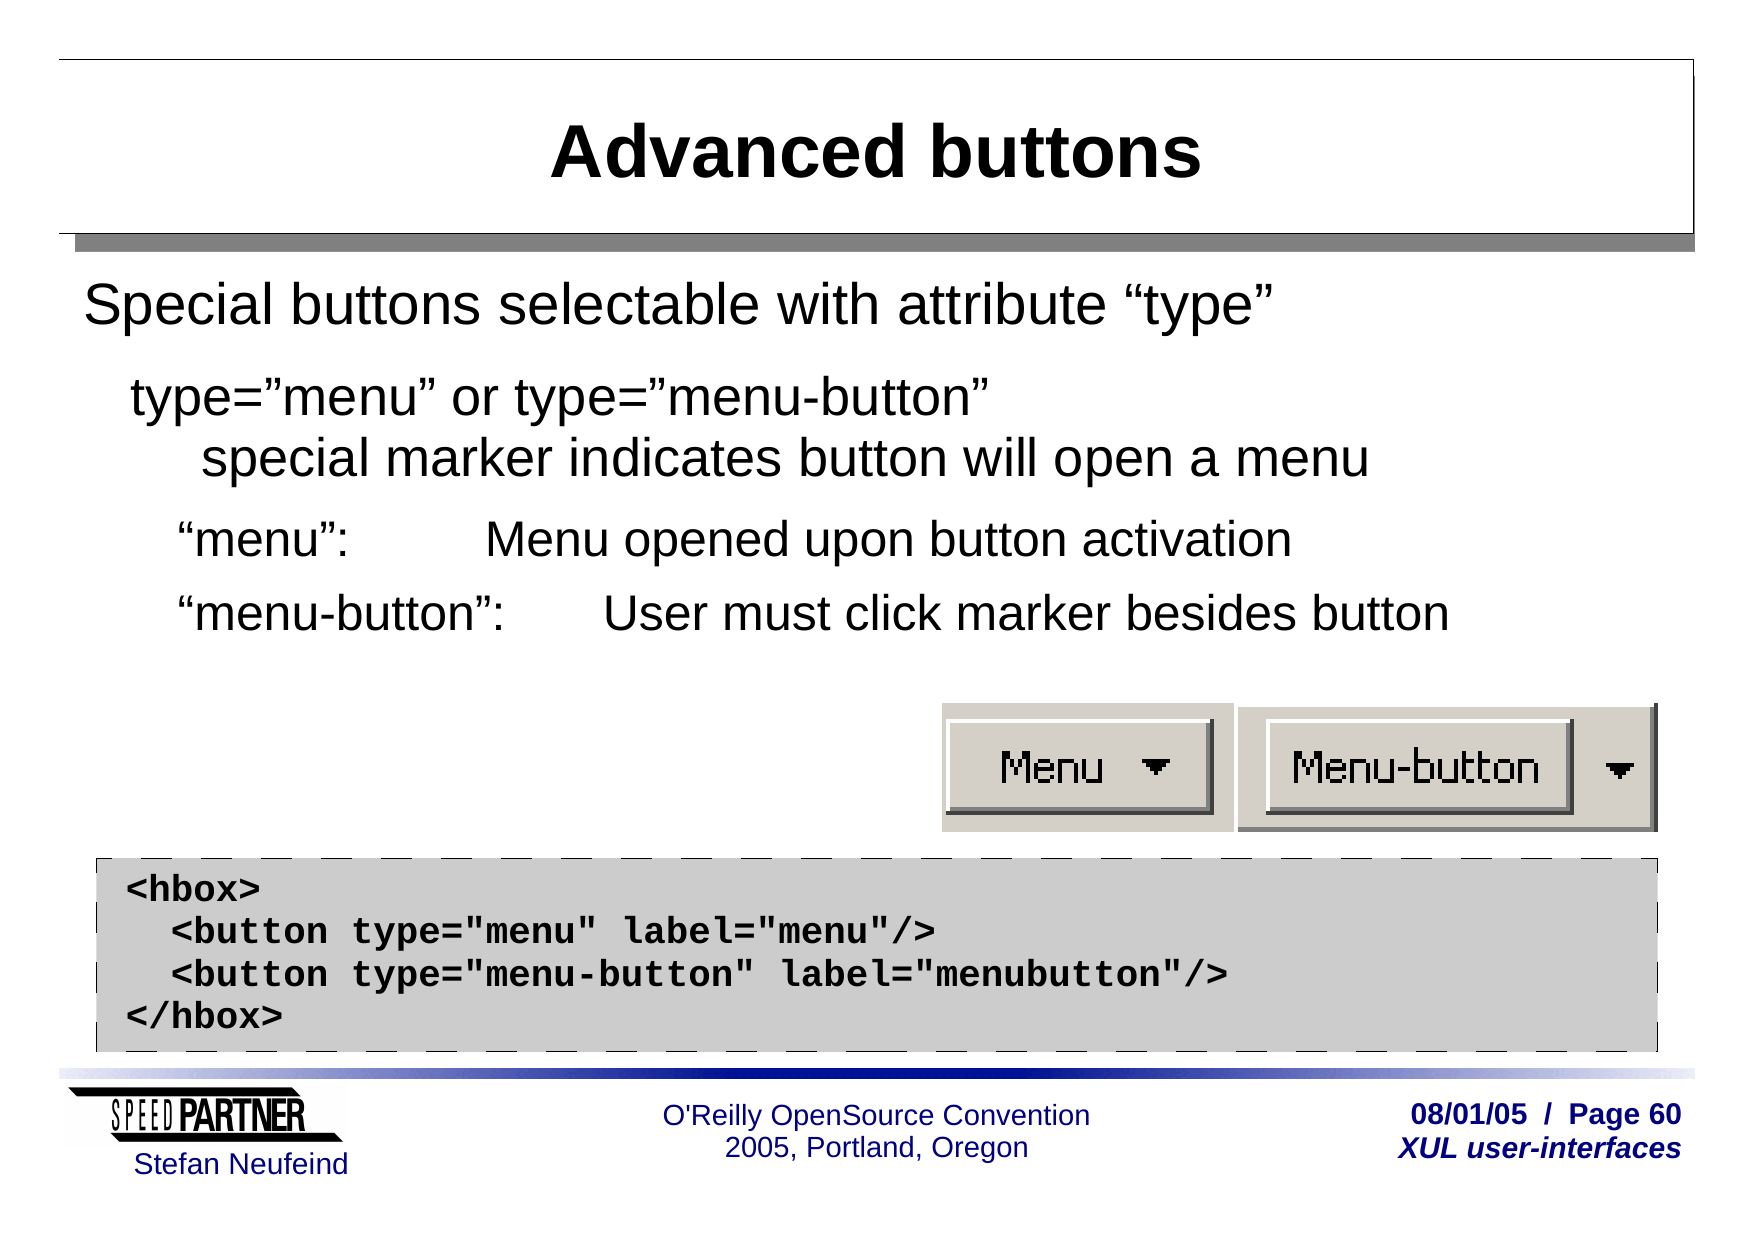

# Advanced buttons
Special buttons selectable with attribute “type”
type=”menu” or type=”menu-button”
special marker indicates button will open a menu
“menu”:		Menu opened upon button activation
“menu-button”:	User must click marker besides button
<hbox>
 <button type="menu" label="menu"/>
 <button type="menu-button" label="menubutton"/>
</hbox>